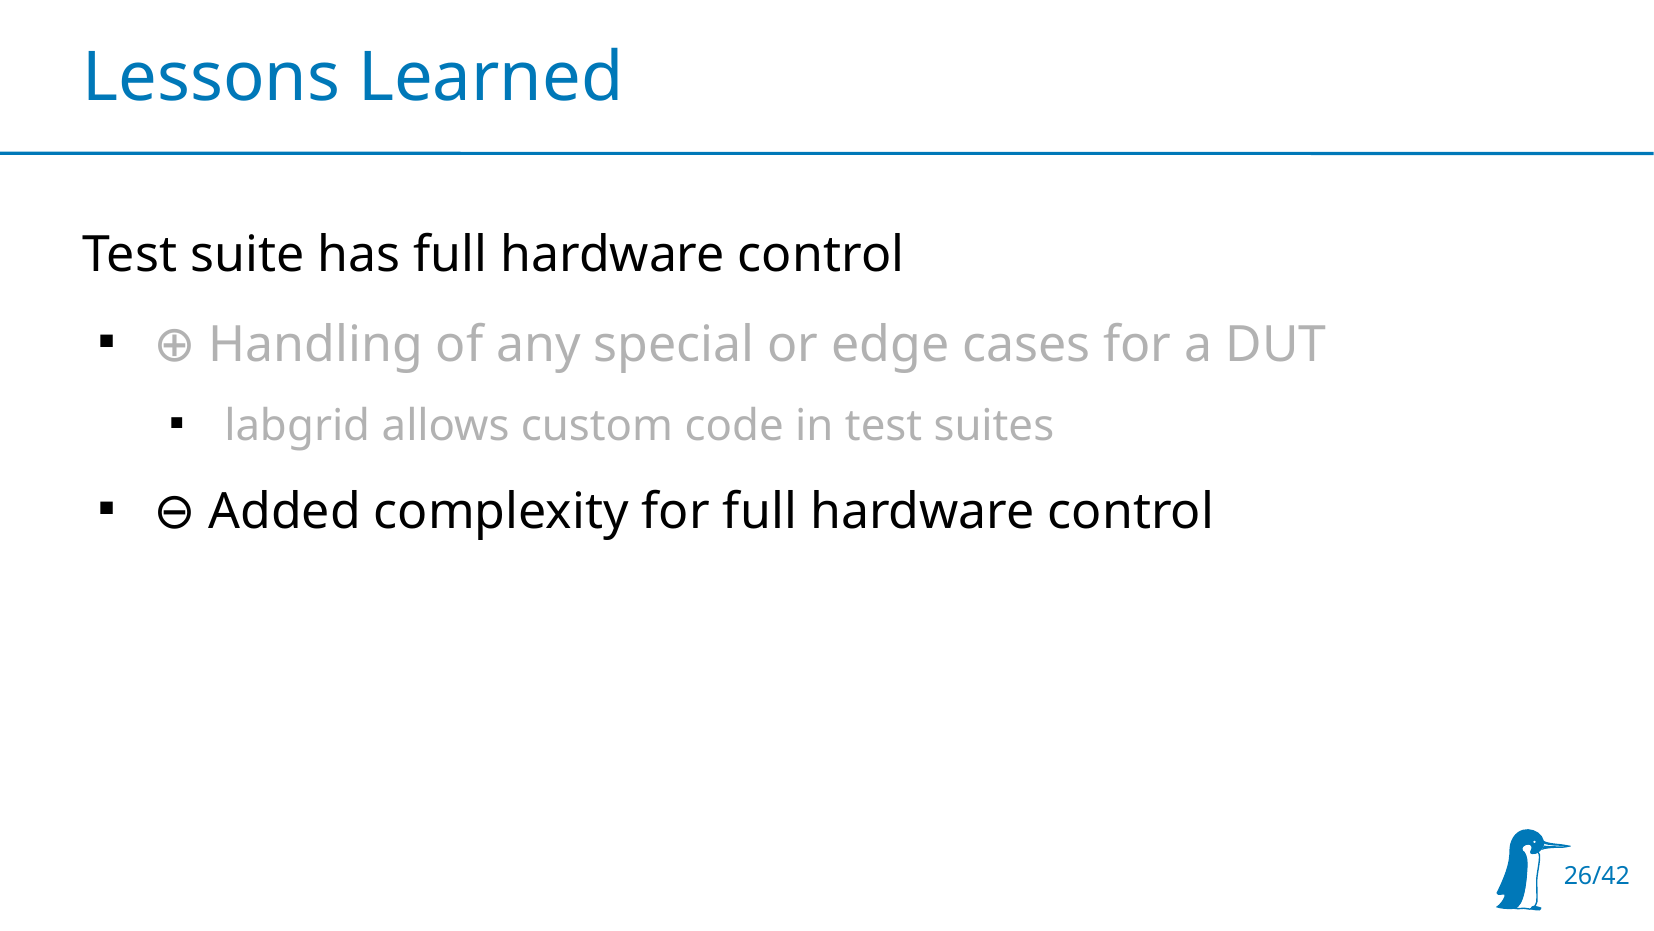

# Lessons Learned
Test suite has full hardware control
⊕ Handling of any special or edge cases for a DUT
labgrid allows custom code in test suites
⊖ Added complexity for full hardware control
26